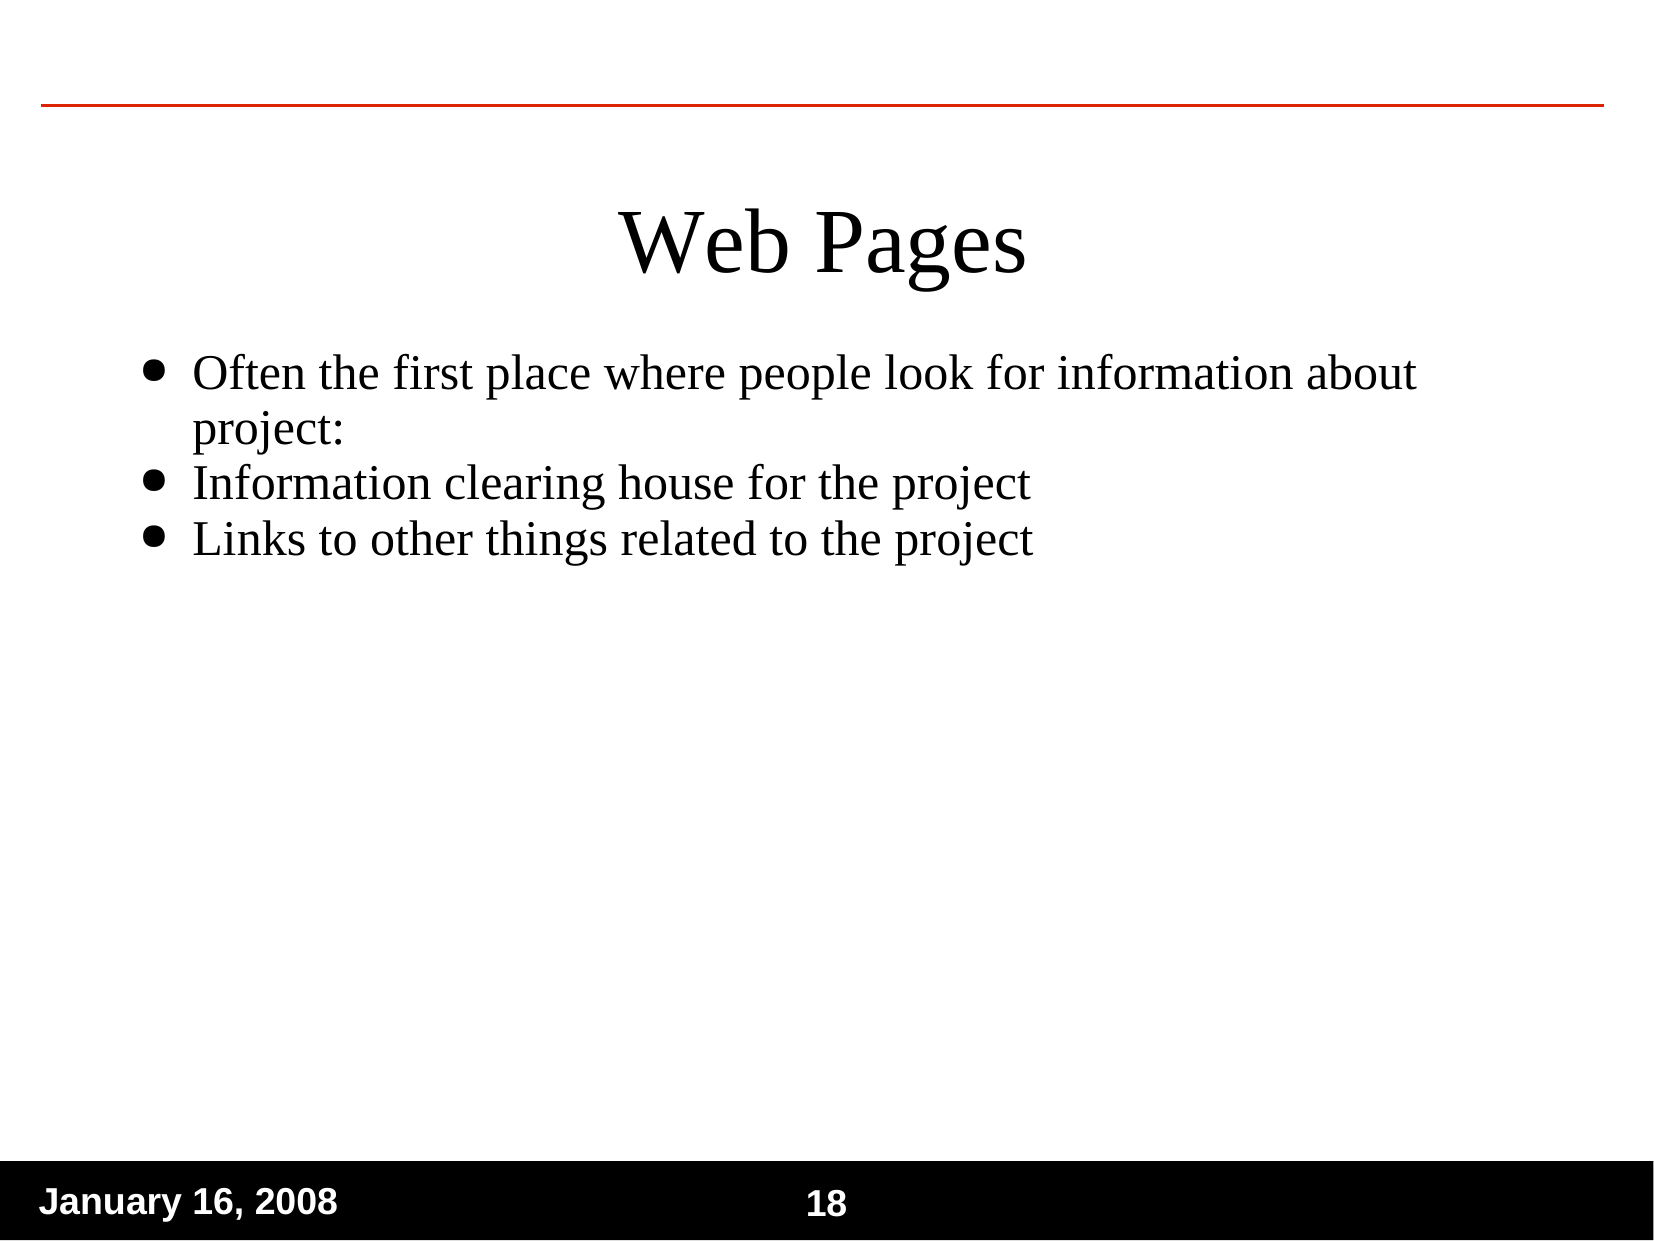

# Web Pages
Often the first place where people look for information about project:
Information clearing house for the project
Links to other things related to the project